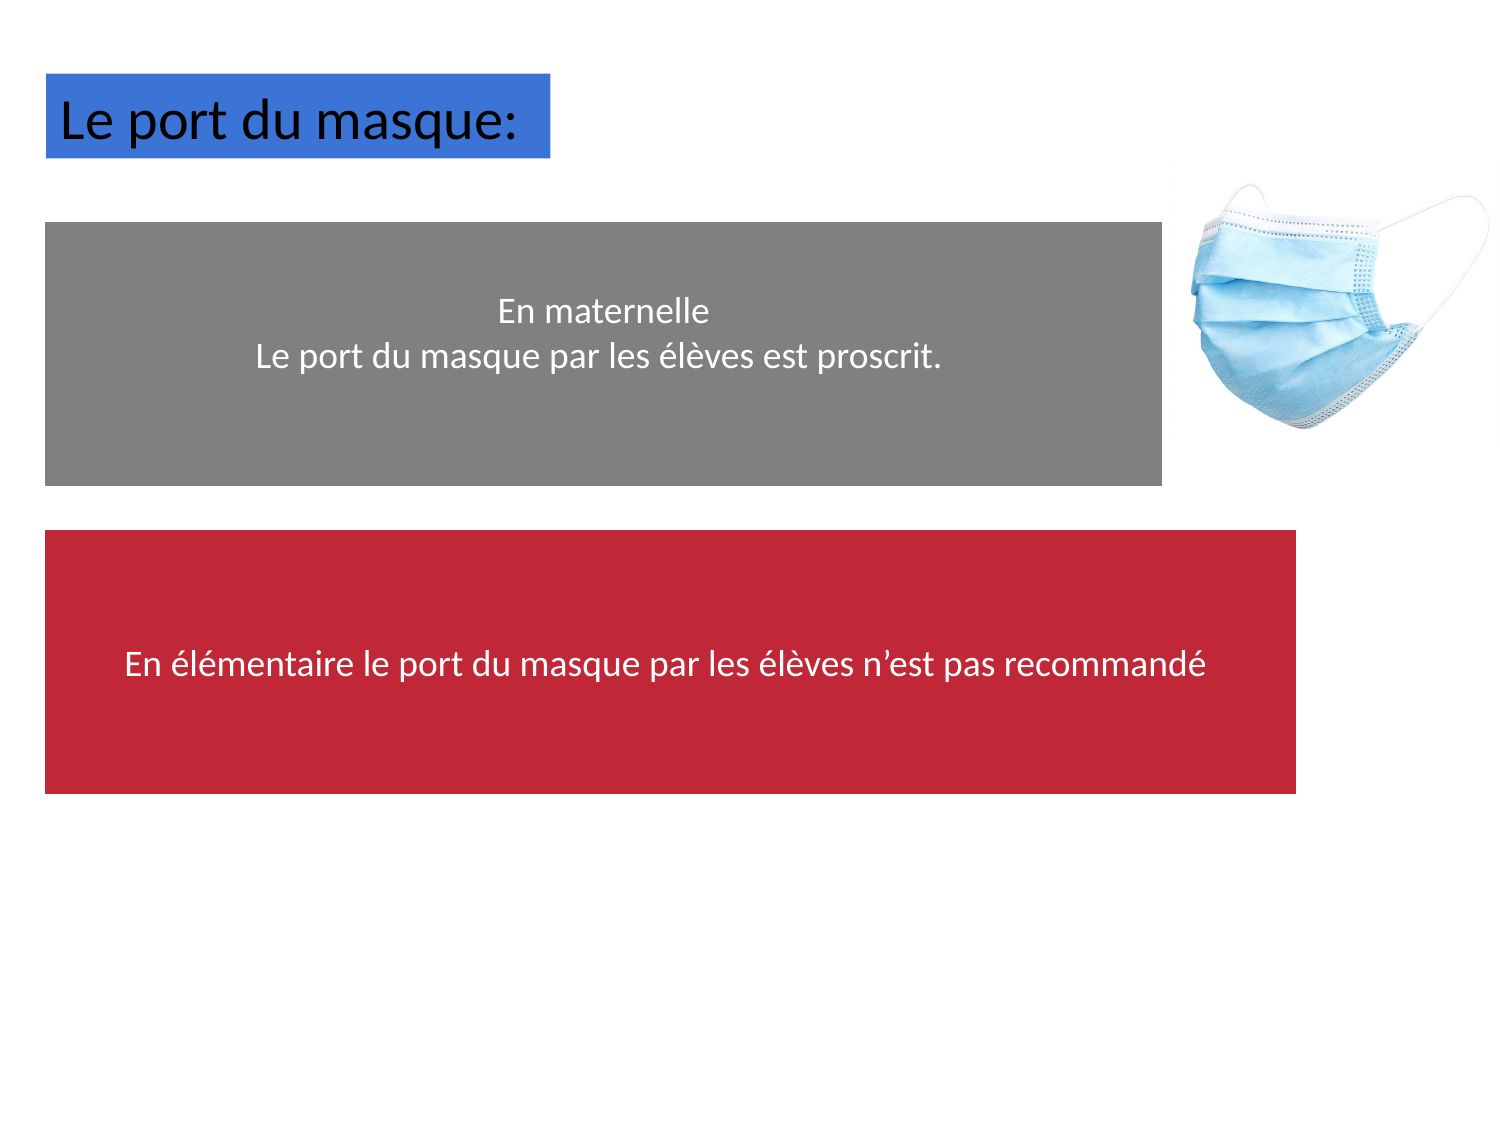

Le port du masque:
En maternelle
Le port du masque par les élèves est proscrit.
En élémentaire le port du masque par les élèves n’est pas recommandé